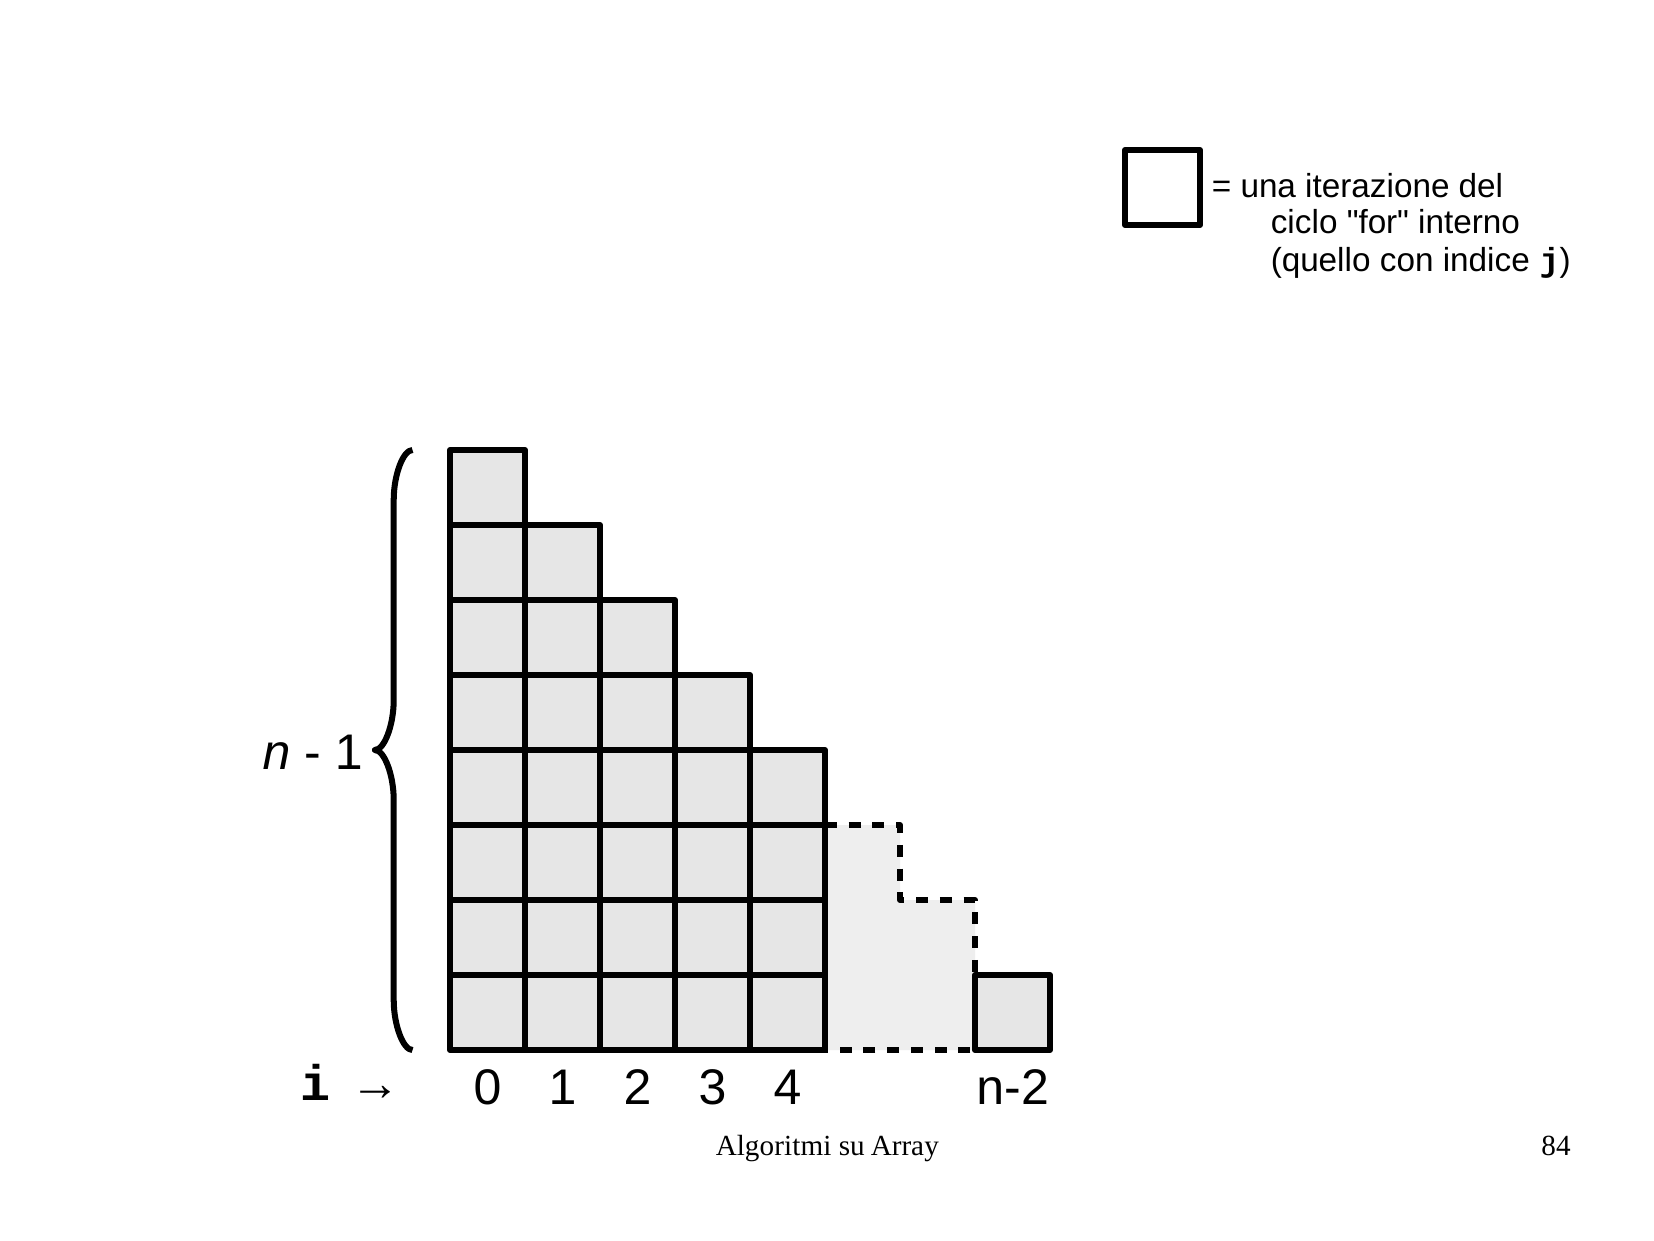

= una iterazione del ciclo "for" interno (quello con indice j)
n - 1
i →
0
1
2
3
4
n-2
Algoritmi su Array
84